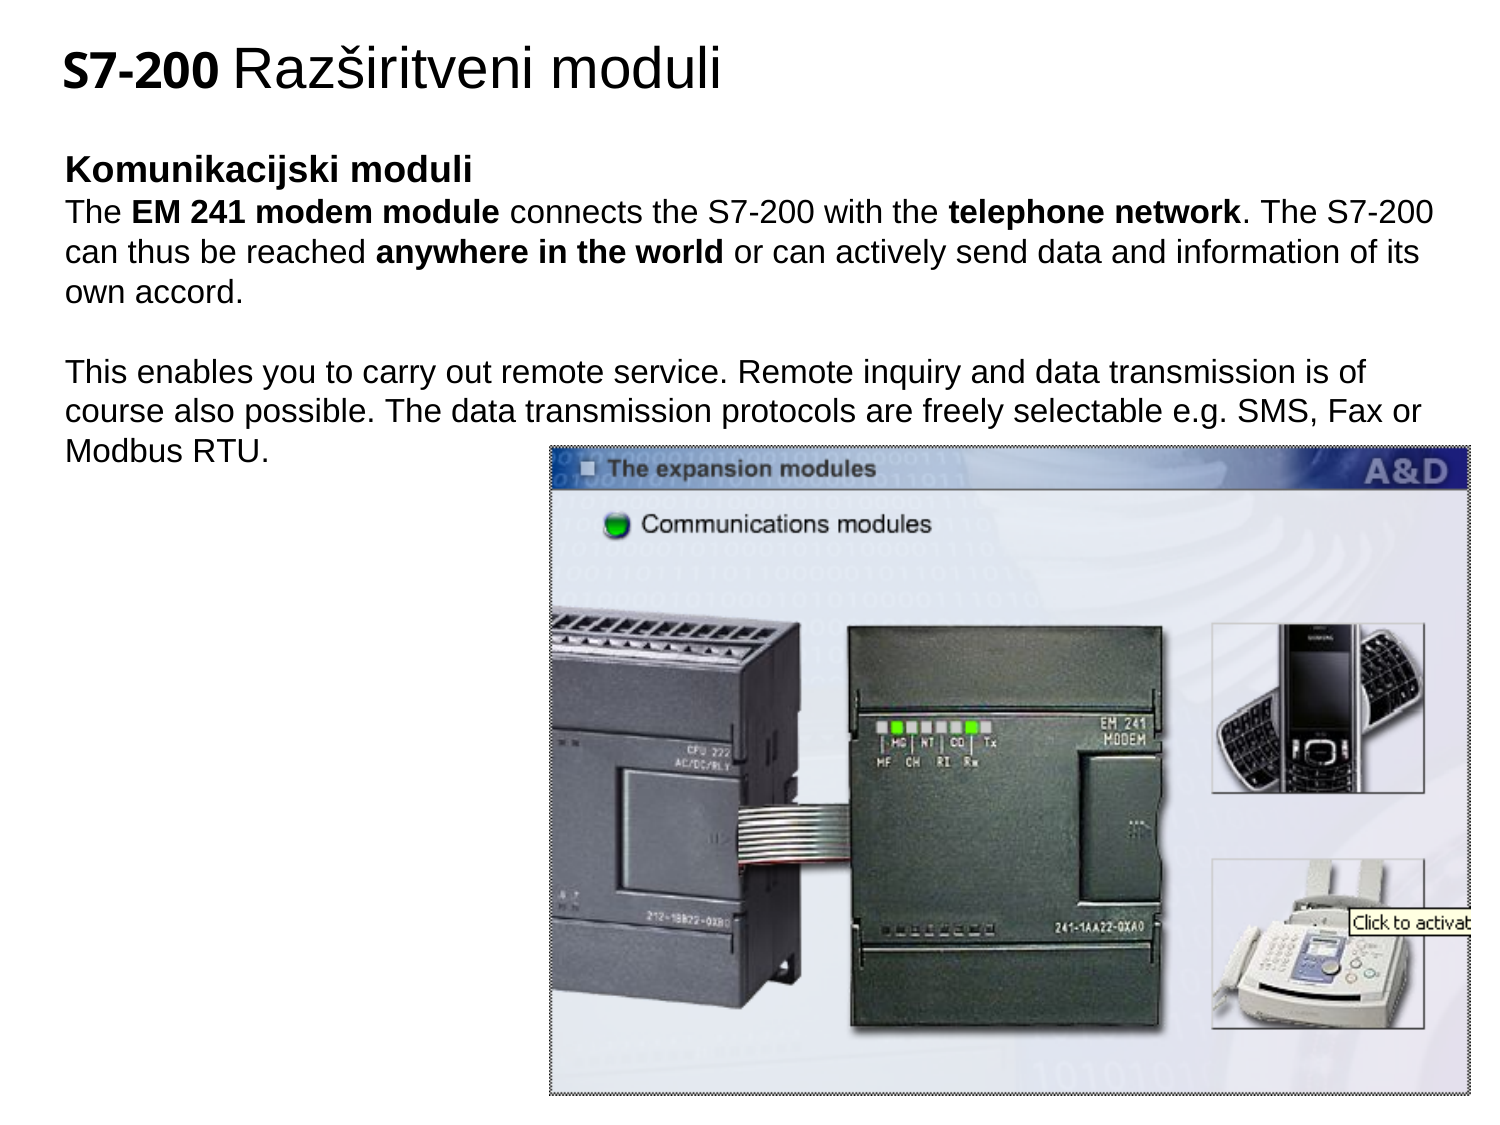

S7-200 Razširitveni moduli
Komunikacijski moduli
The EM 241 modem module connects the S7-200 with the telephone network. The S7-200 can thus be reached anywhere in the world or can actively send data and information of its own accord.
This enables you to carry out remote service. Remote inquiry and data transmission is of course also possible. The data transmission protocols are freely selectable e.g. SMS, Fax or Modbus RTU.